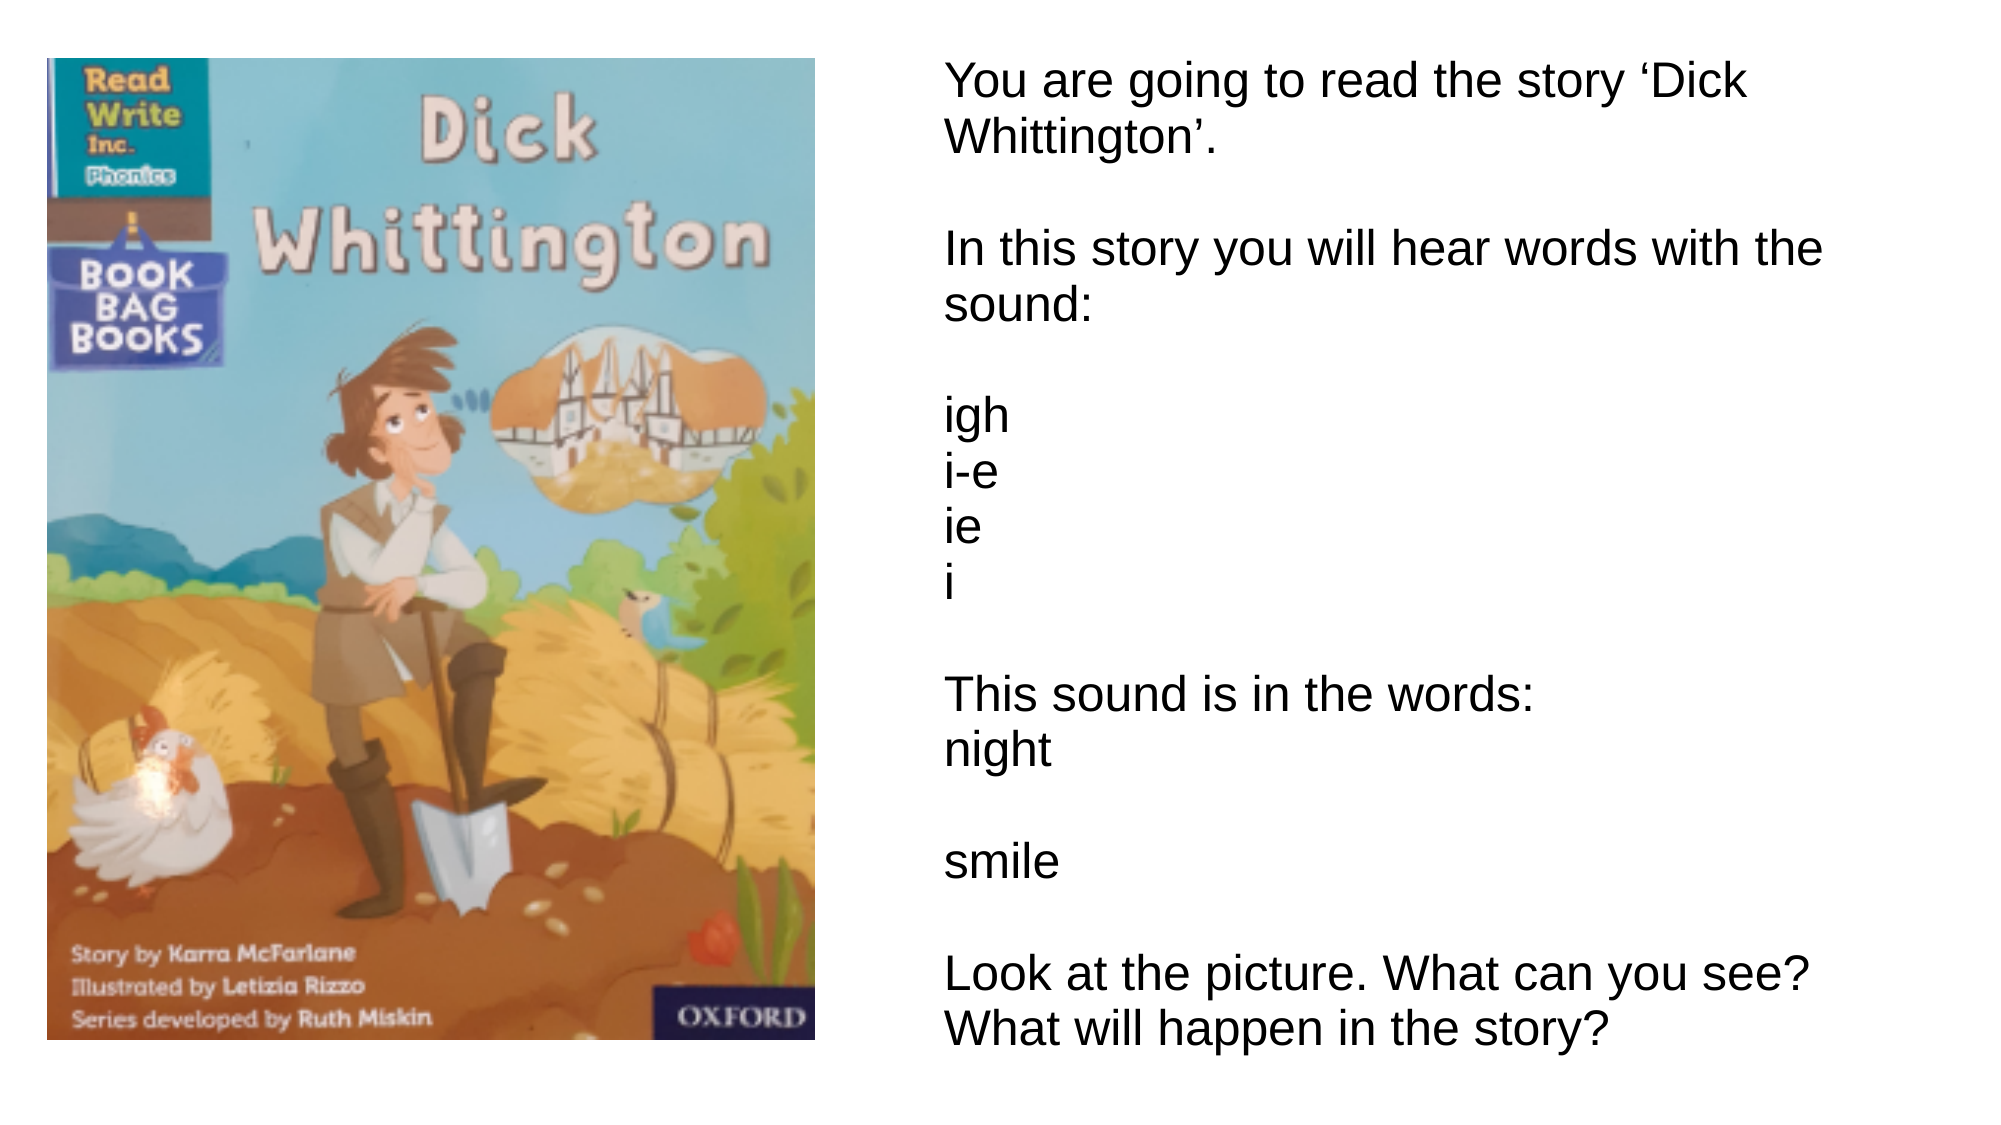

You are going to read the story ‘Dick Whittington’.
In this story you will hear words with the sound:
igh
i-e
ie
i
This sound is in the words:
night
smile
Look at the picture. What can you see? What will happen in the story?